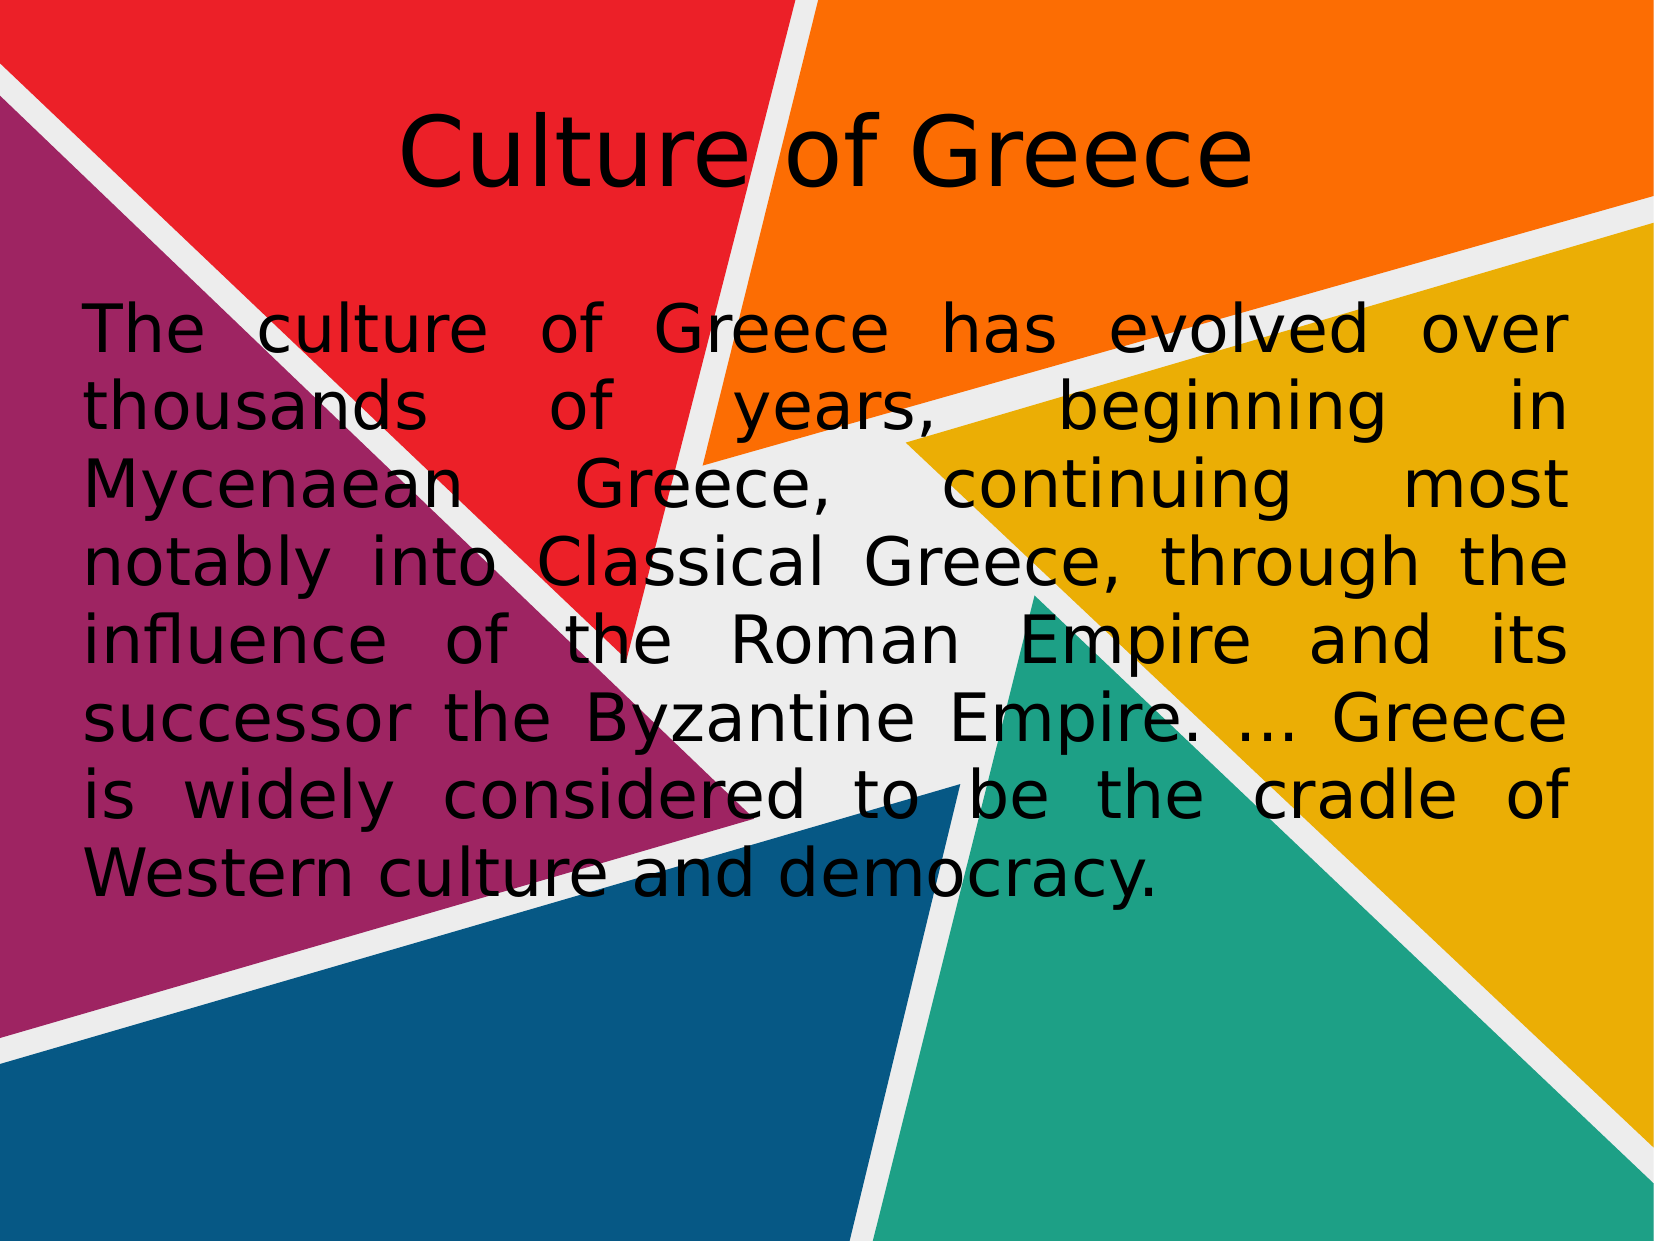

# Culture of Greece
The culture of Greece has evolved over thousands of years, beginning in Mycenaean Greece, continuing most notably into Classical Greece, through the influence of the Roman Empire and its successor the Byzantine Empire. ... Greece is widely considered to be the cradle of Western culture and democracy.